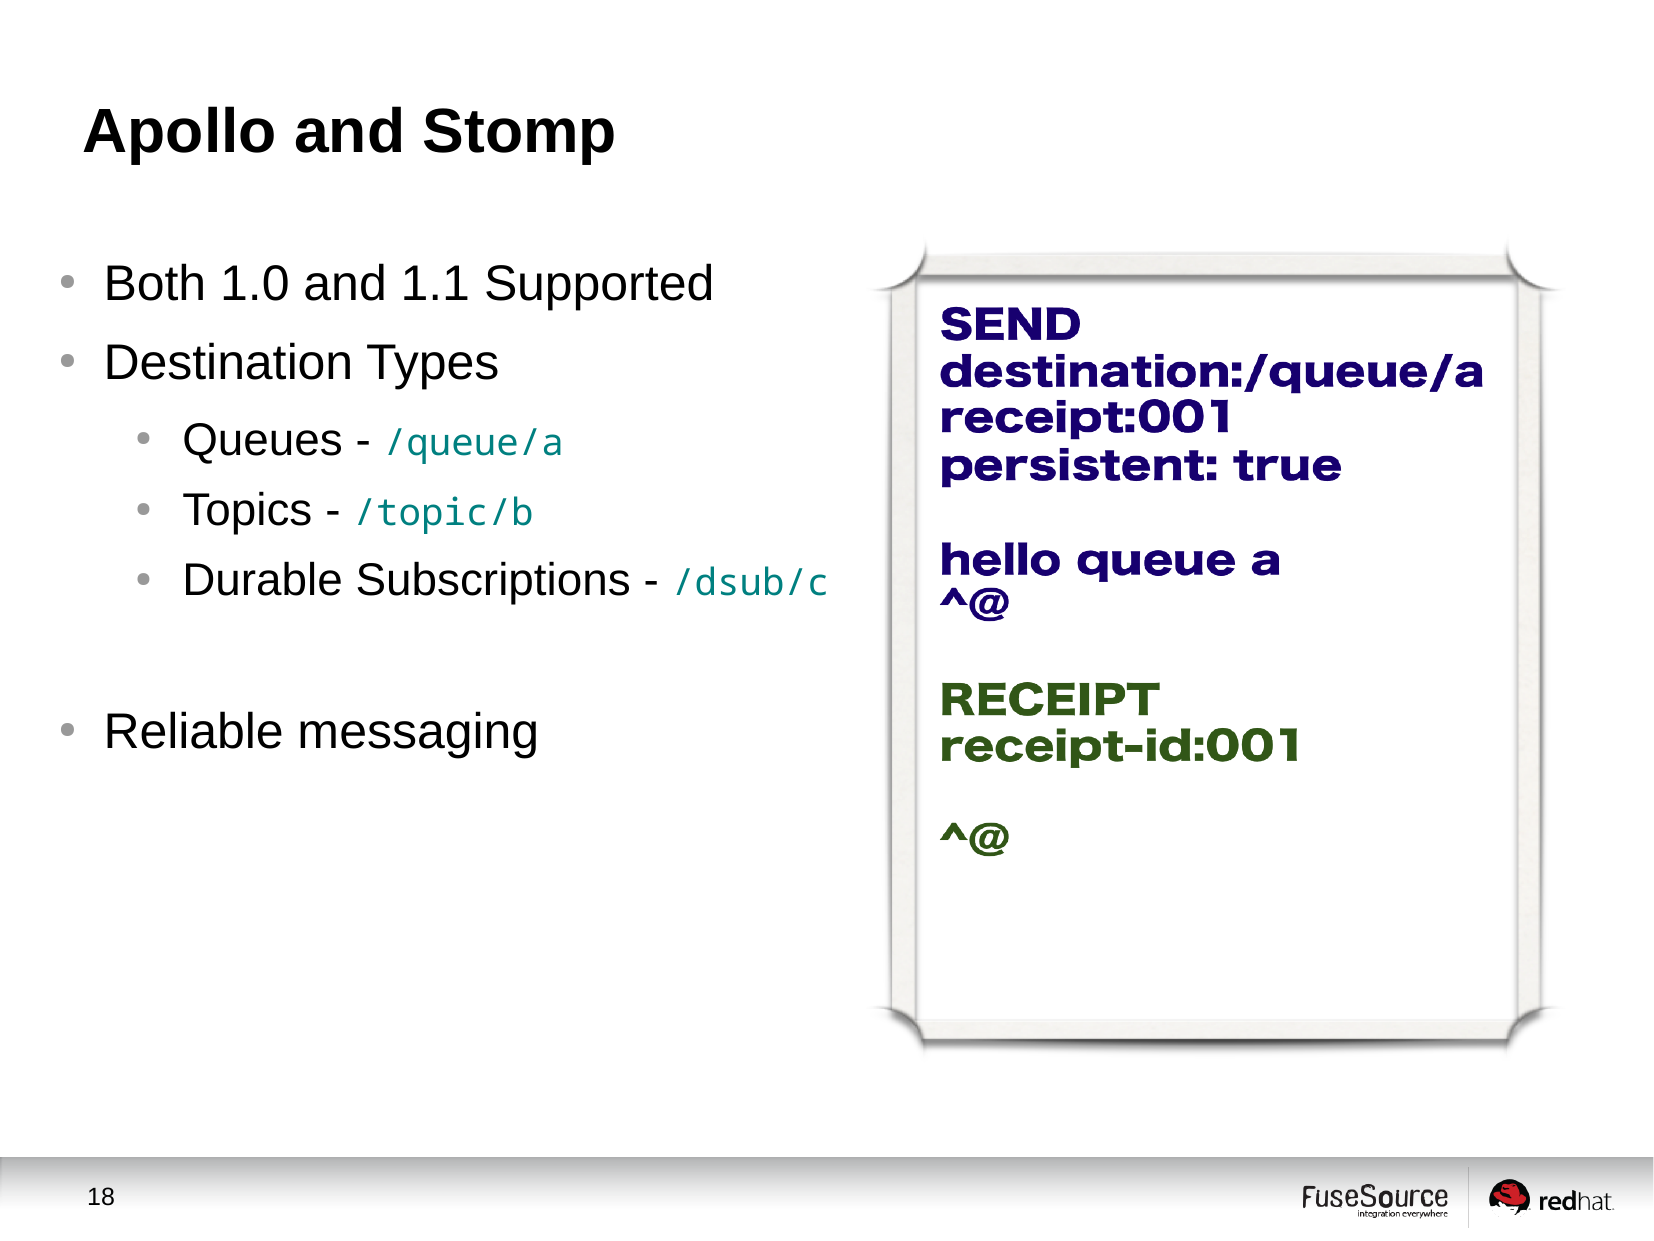

# Apollo and Stomp
Both 1.0 and 1.1 Supported
Destination Types
Queues - /queue/a
Topics - /topic/b
Durable Subscriptions - /dsub/c
Reliable messaging